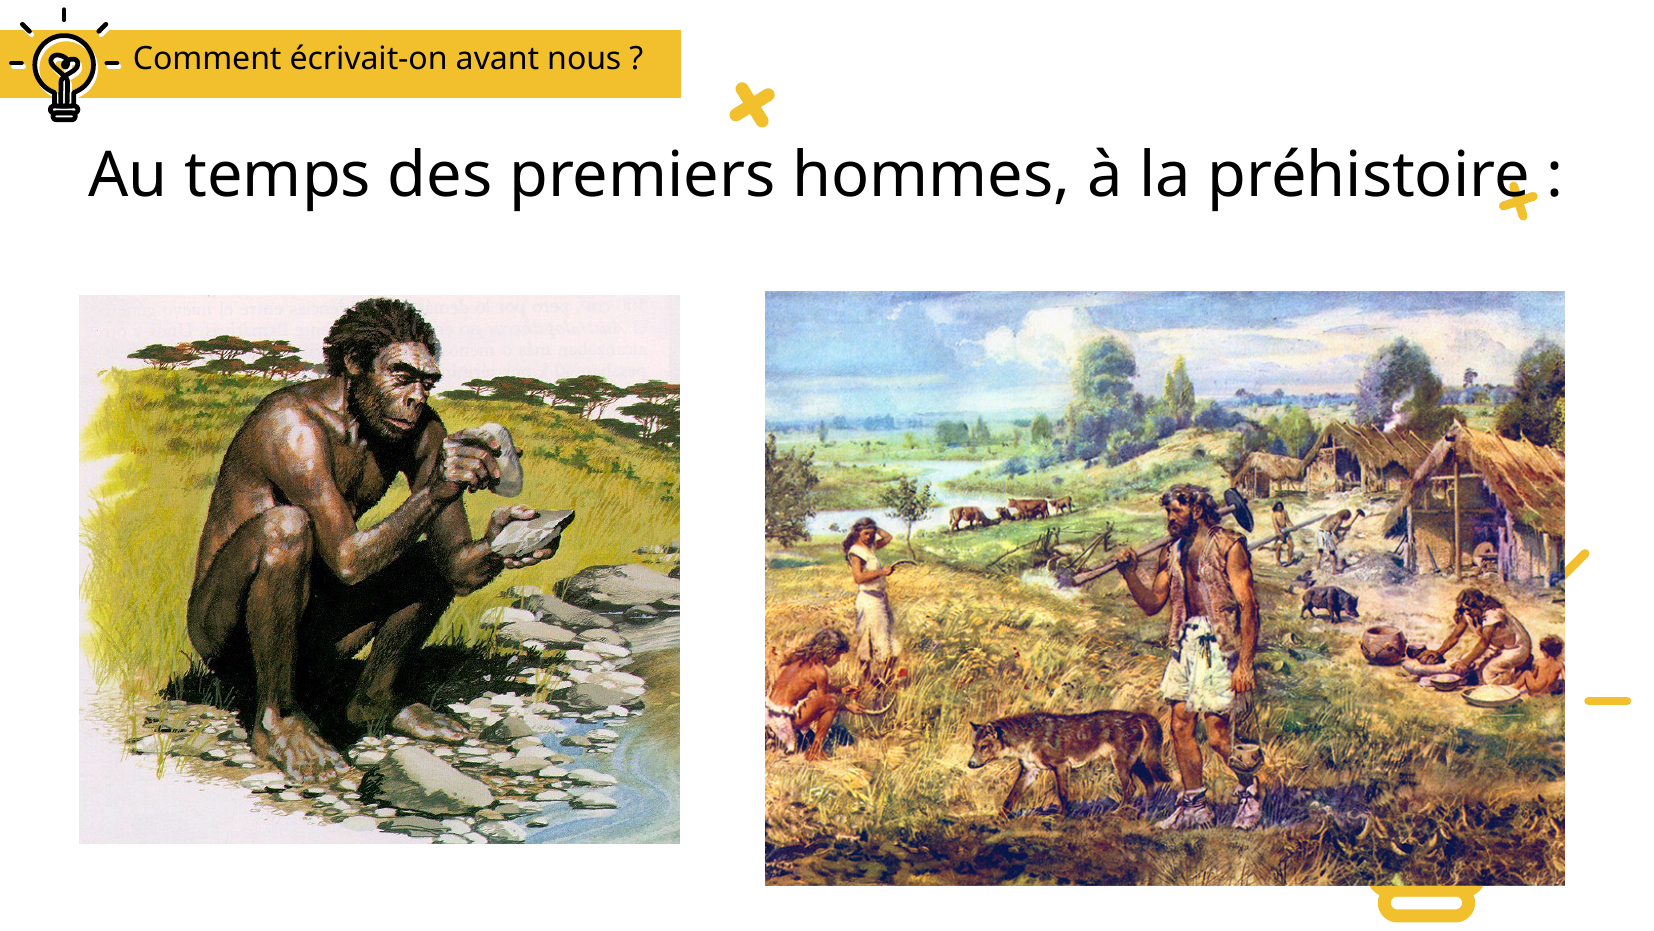

Comment écrivait-on avant nous ?
# Au temps des premiers hommes, à la préhistoire :